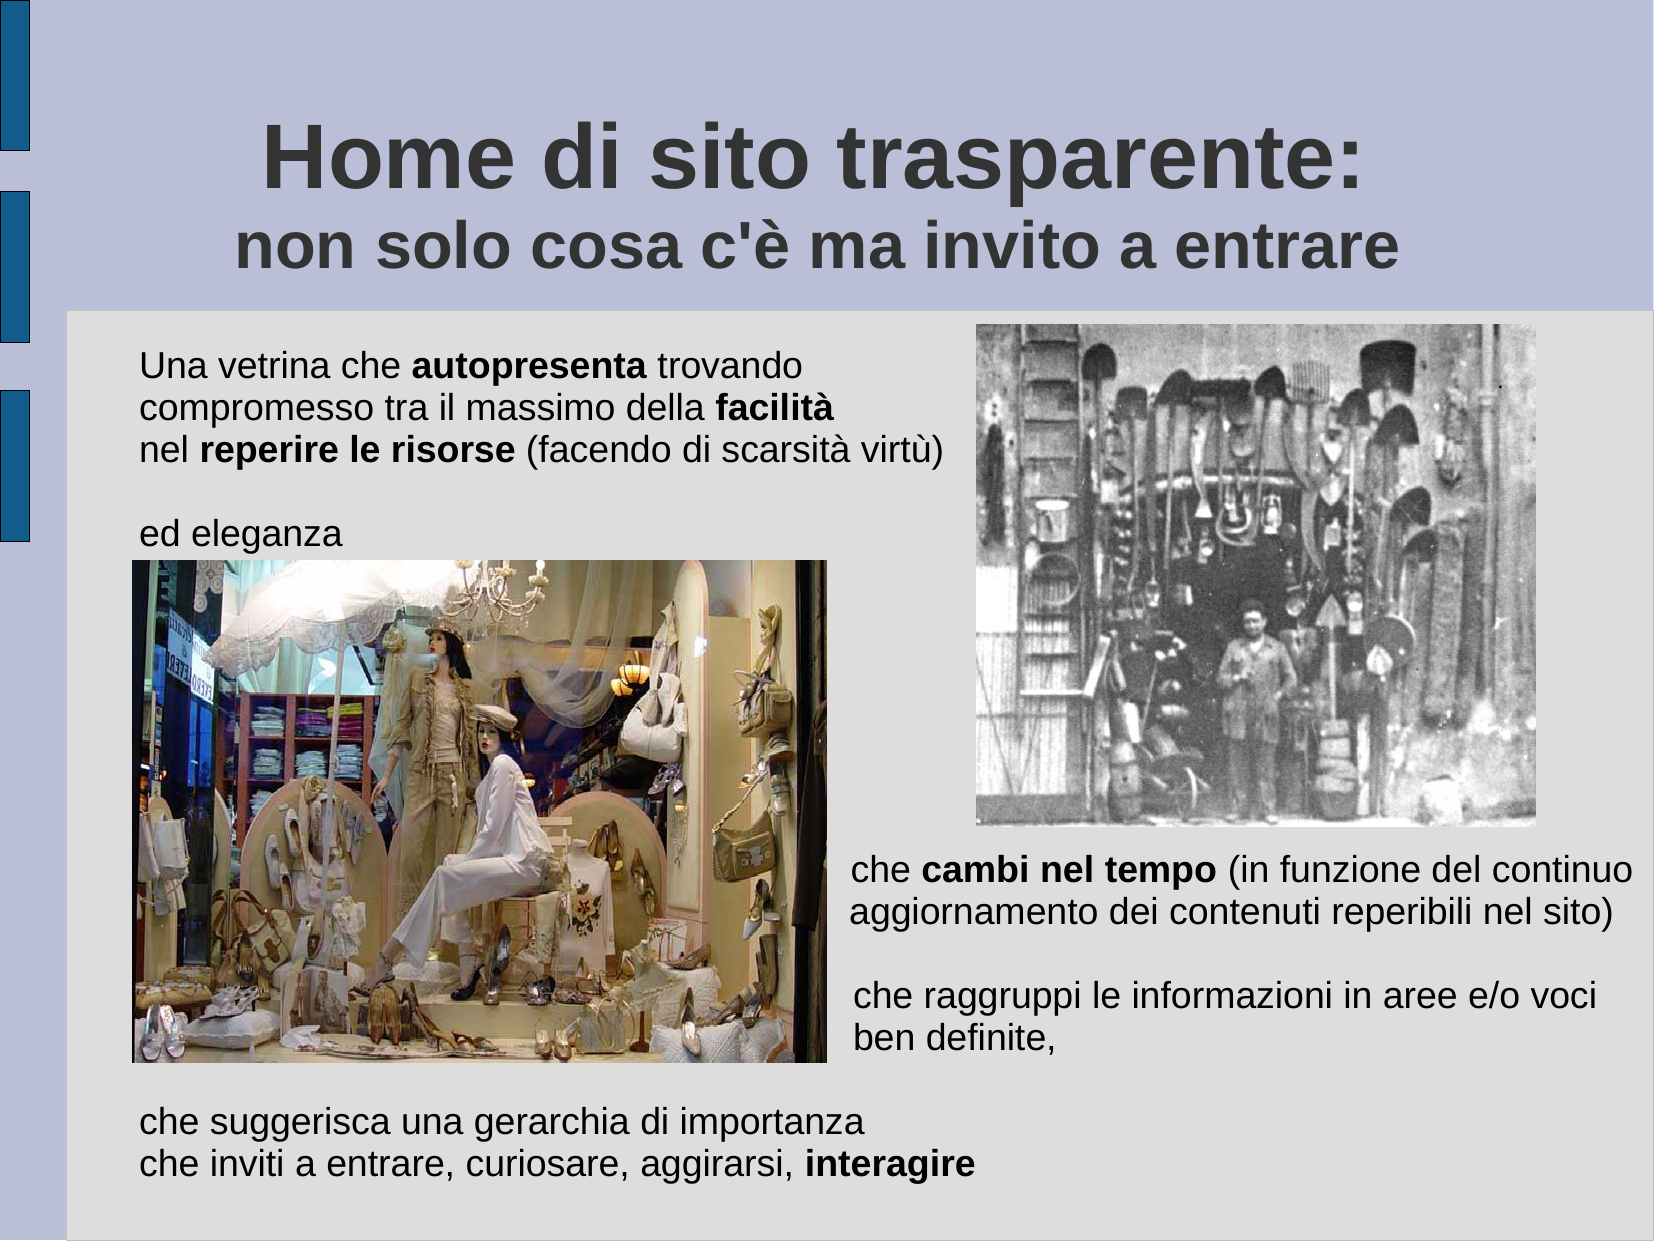

# Home di sito trasparente: non solo cosa c'è ma invito a entrare
Una vetrina che autopresenta trovando
compromesso tra il massimo della facilità
nel reperire le risorse (facendo di scarsità virtù)
ed eleganza
 che cambi nel tempo (in funzione del continuo aggiornamento dei contenuti reperibili nel sito)
 che raggruppi le informazioni in aree e/o voci
 ben definite,
che suggerisca una gerarchia di importanza
che inviti a entrare, curiosare, aggirarsi, interagire